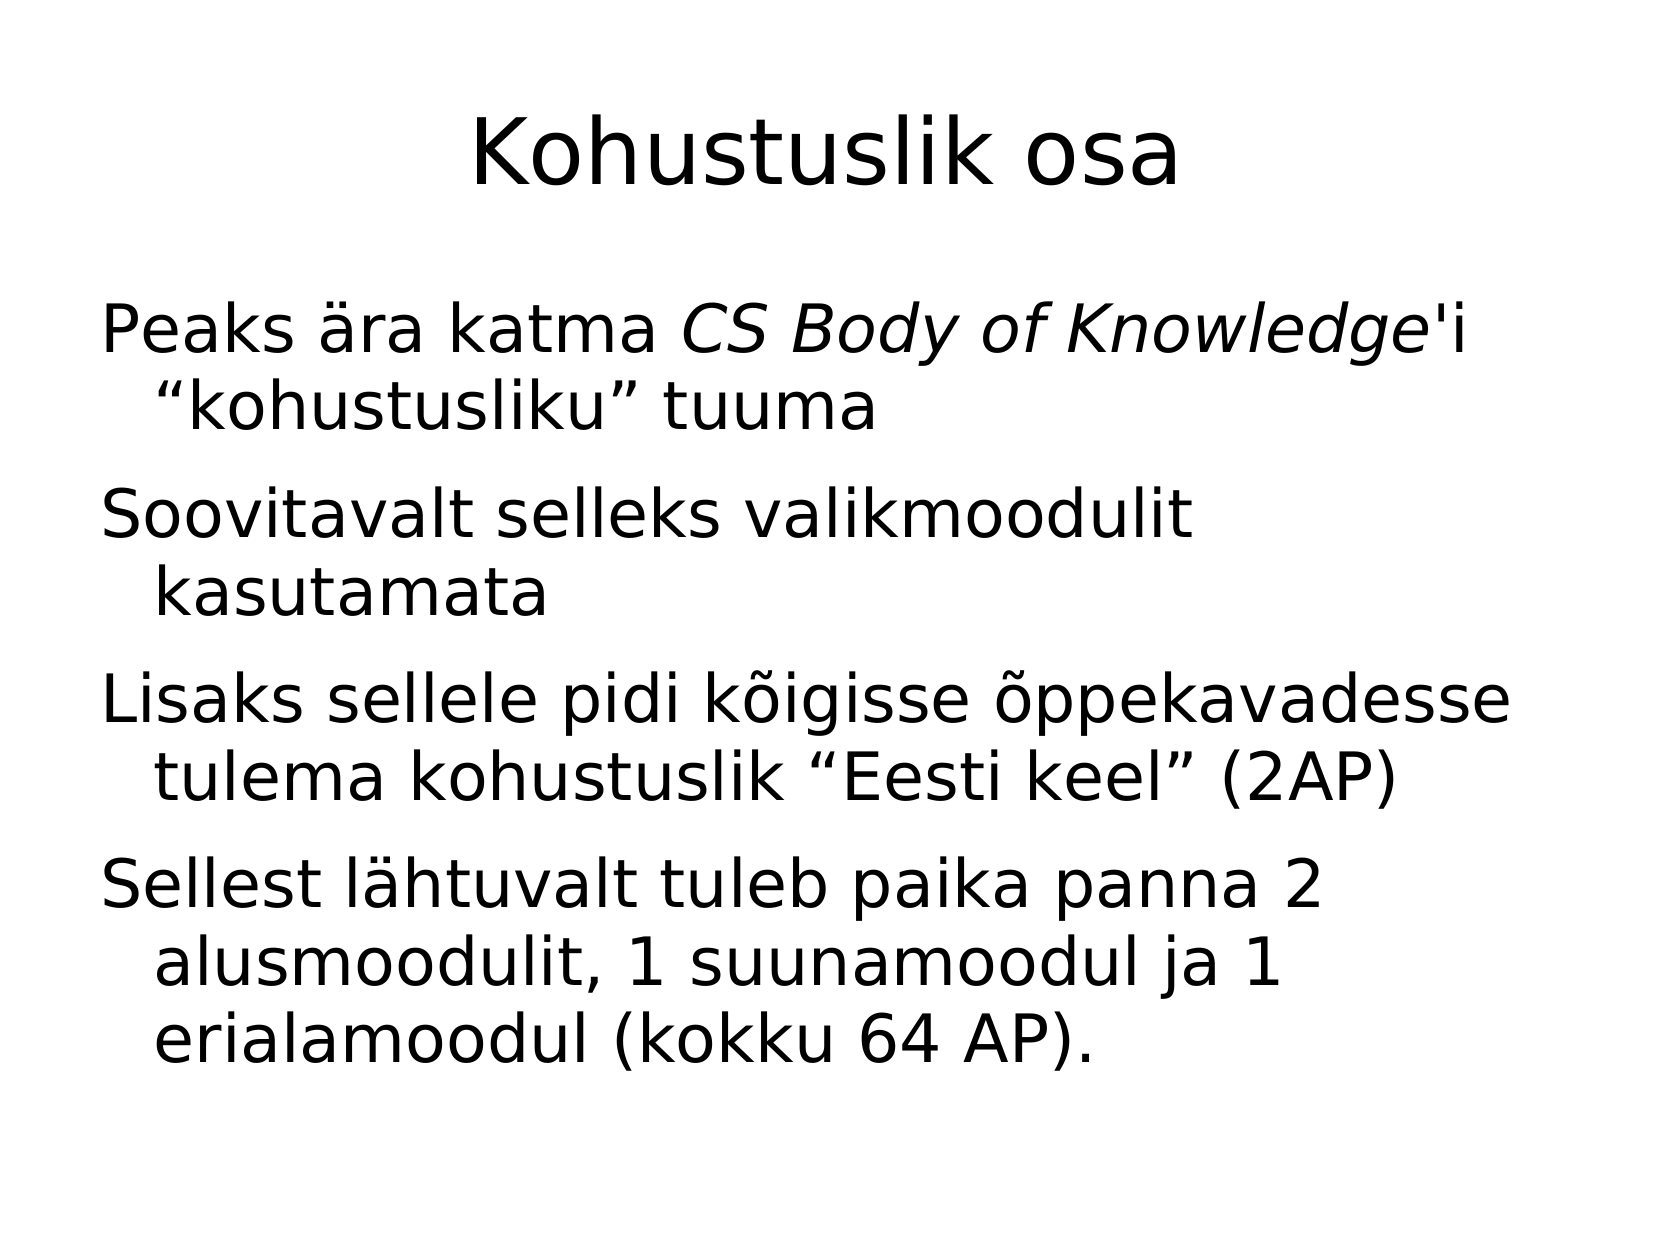

# Kohustuslik osa
Peaks ära katma CS Body of Knowledge'i “kohustusliku” tuuma
Soovitavalt selleks valikmoodulit kasutamata
Lisaks sellele pidi kõigisse õppekavadesse tulema kohustuslik “Eesti keel” (2AP)
Sellest lähtuvalt tuleb paika panna 2 alusmoodulit, 1 suunamoodul ja 1 erialamoodul (kokku 64 AP).